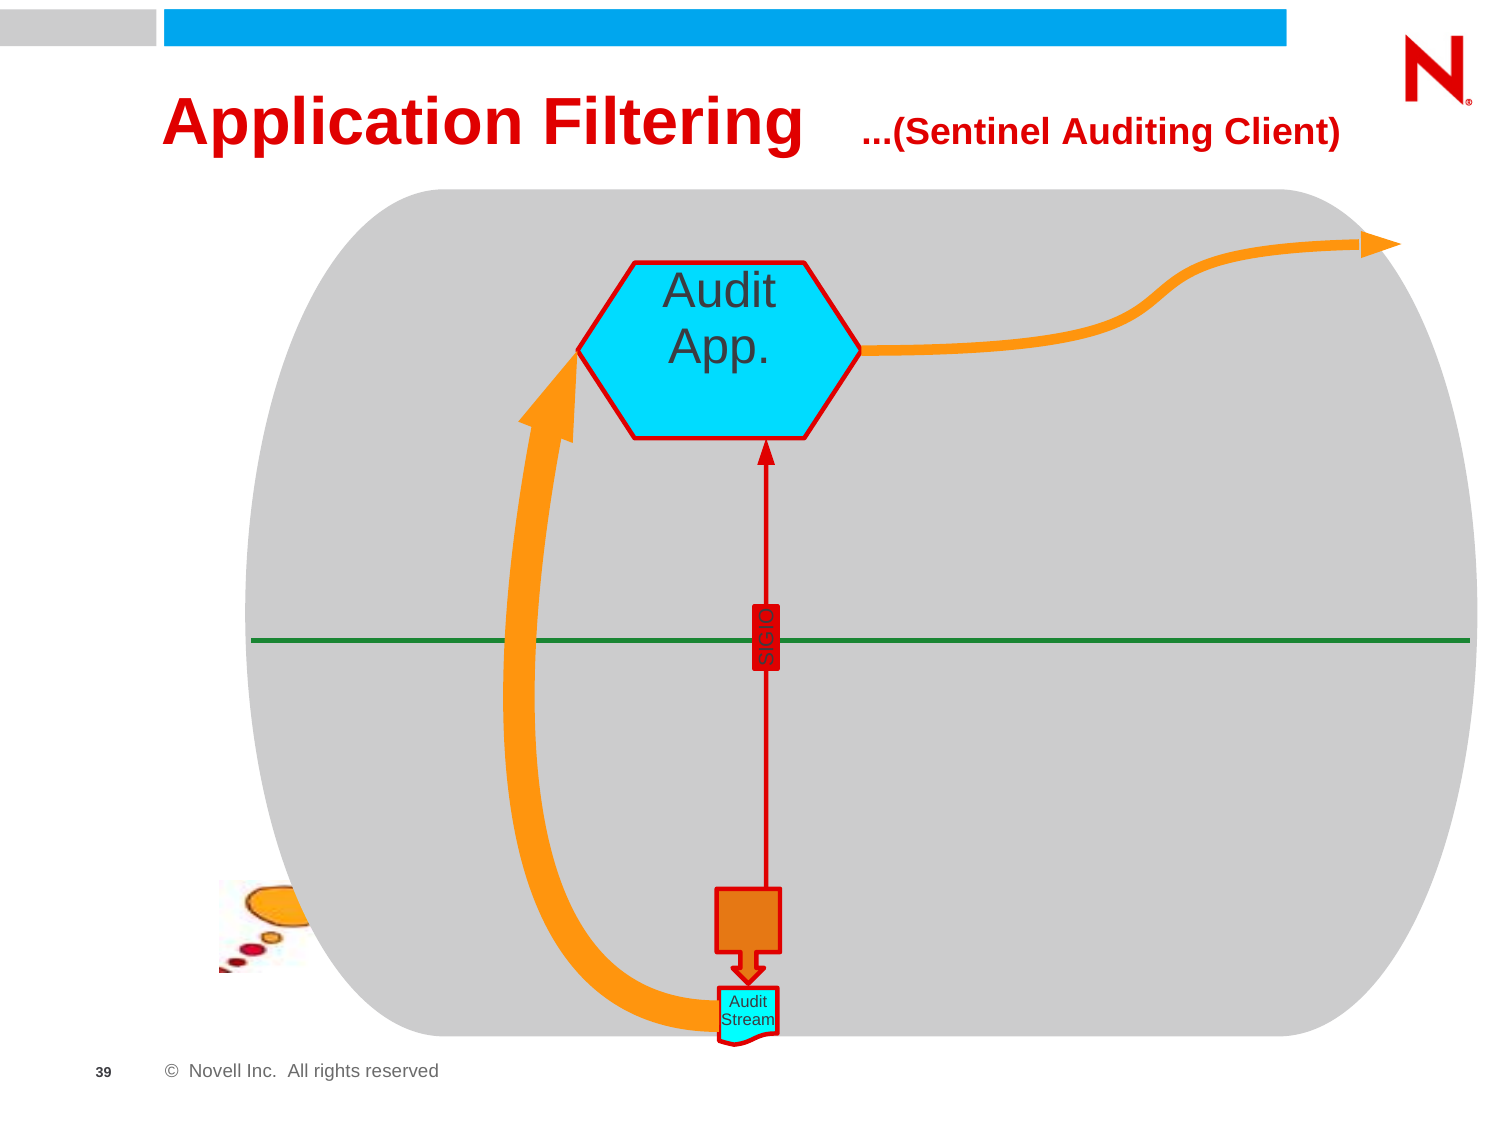

# Application Filtering ...(Sentinel Auditing Client)
Audit
App.
SIGIO
Audit
Stream